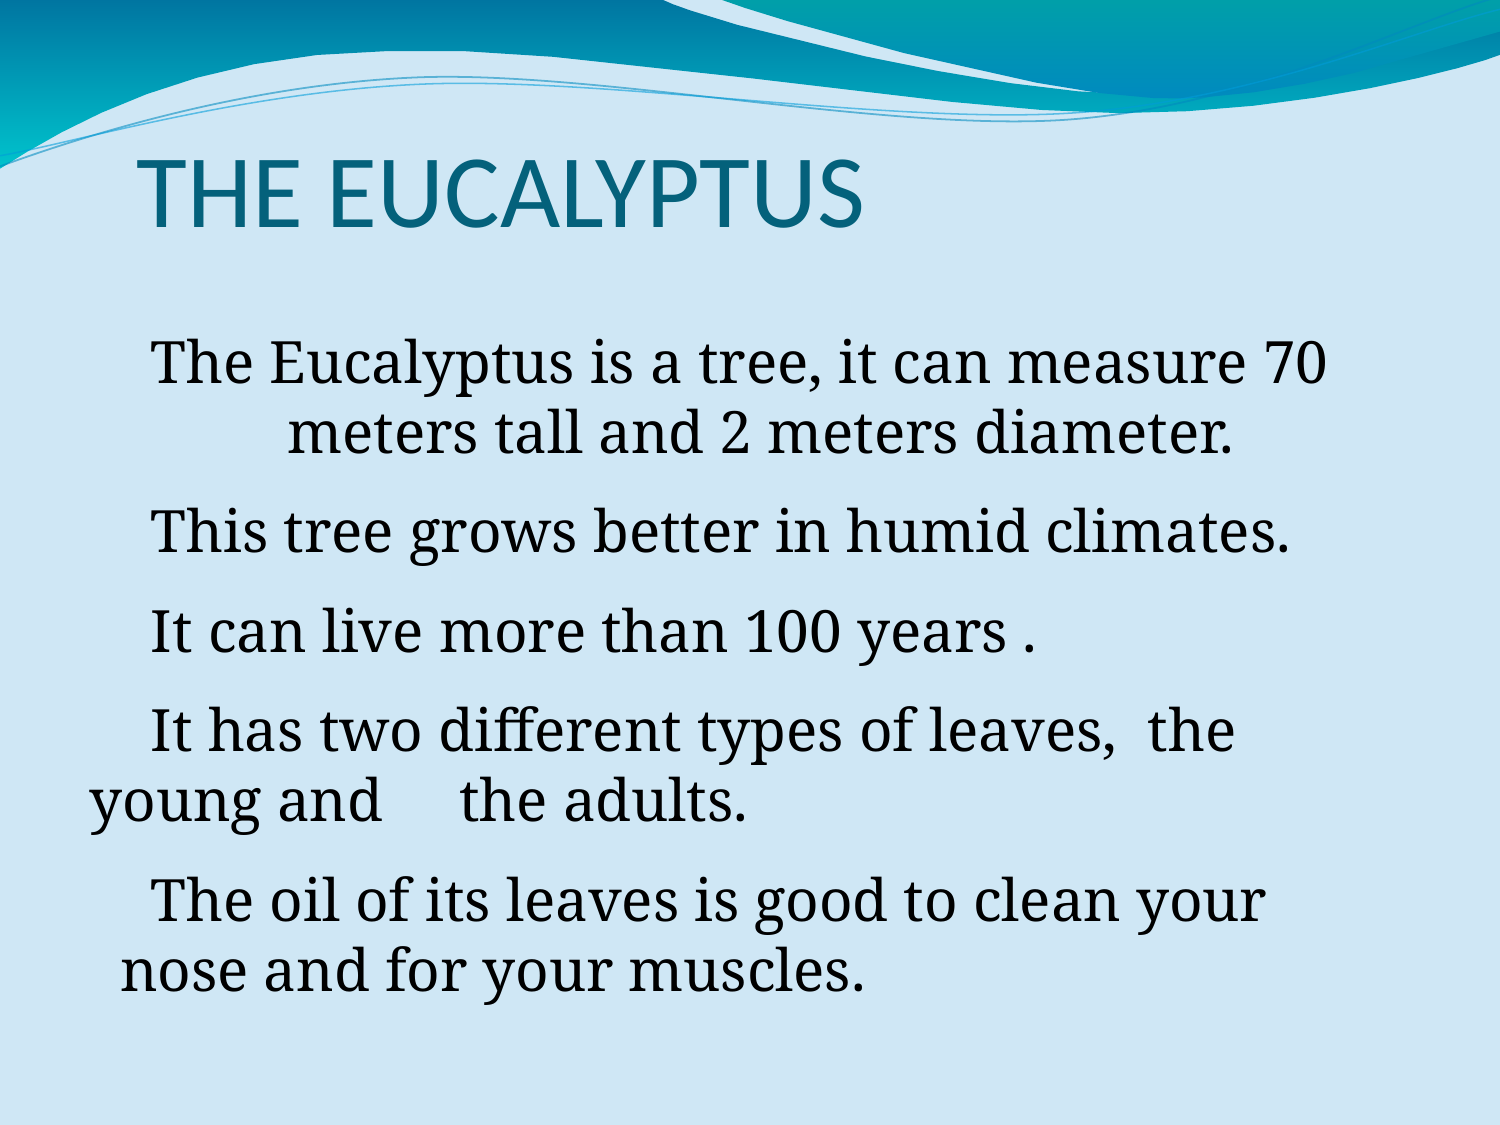

# THE EUCALYPTUS
 The Eucalyptus is a tree, it can measure 70 meters tall and 2 meters diameter.
 This tree grows better in humid climates.
 It can live more than 100 years .
 It has two different types of leaves, the young and the adults.
 The oil of its leaves is good to clean your nose and for your muscles.